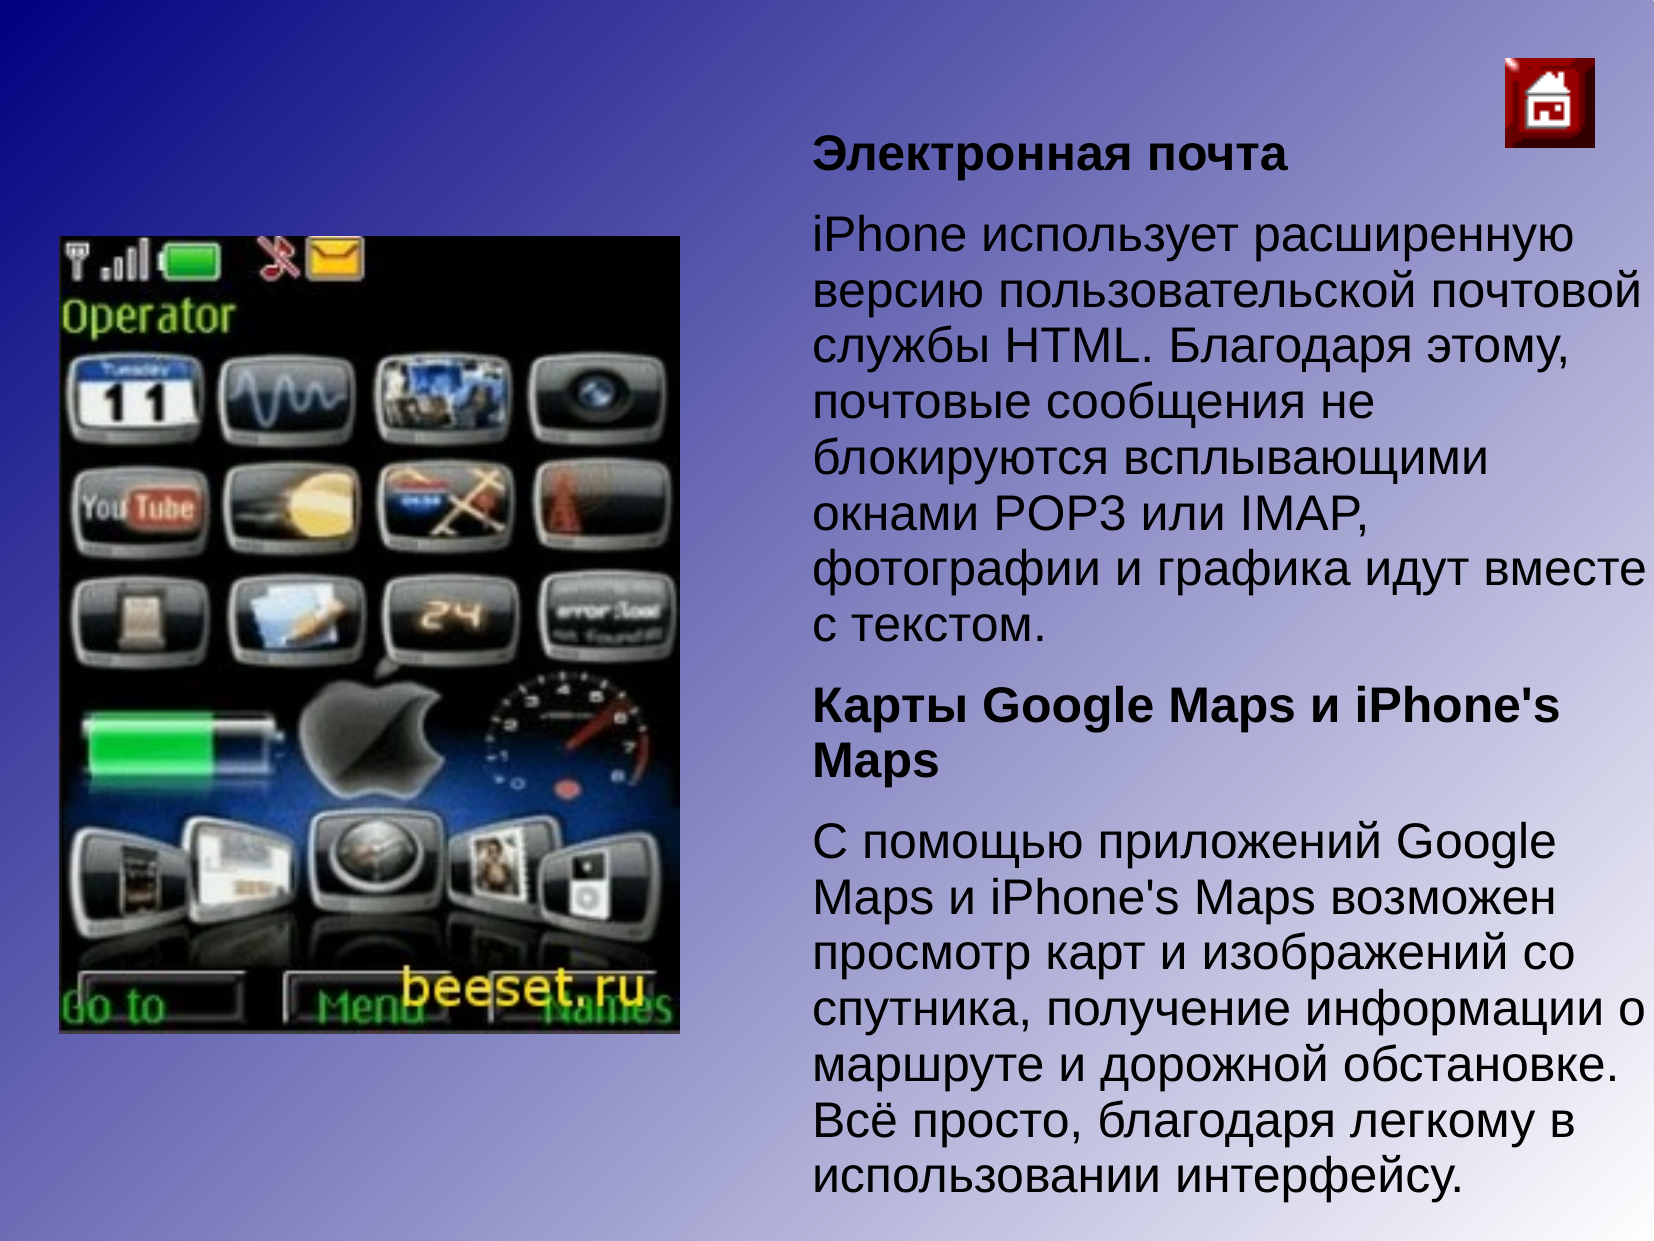

Электронная почта
iPhone использует расширенную версию пользовательской почтовой службы HTML. Благодаря этому, почтовые сообщения не блокируются всплывающими окнами POP3 или IMAP, фотографии и графика идут вместе с текстом.
Карты Google Maps и iPhone's Maps
С помощью приложений Google Maps и iPhone's Maps возможен просмотр карт и изображений со спутника, получение информации о маршруте и дорожной обстановке. Всё просто, благодаря легкому в использовании интерфейсу.